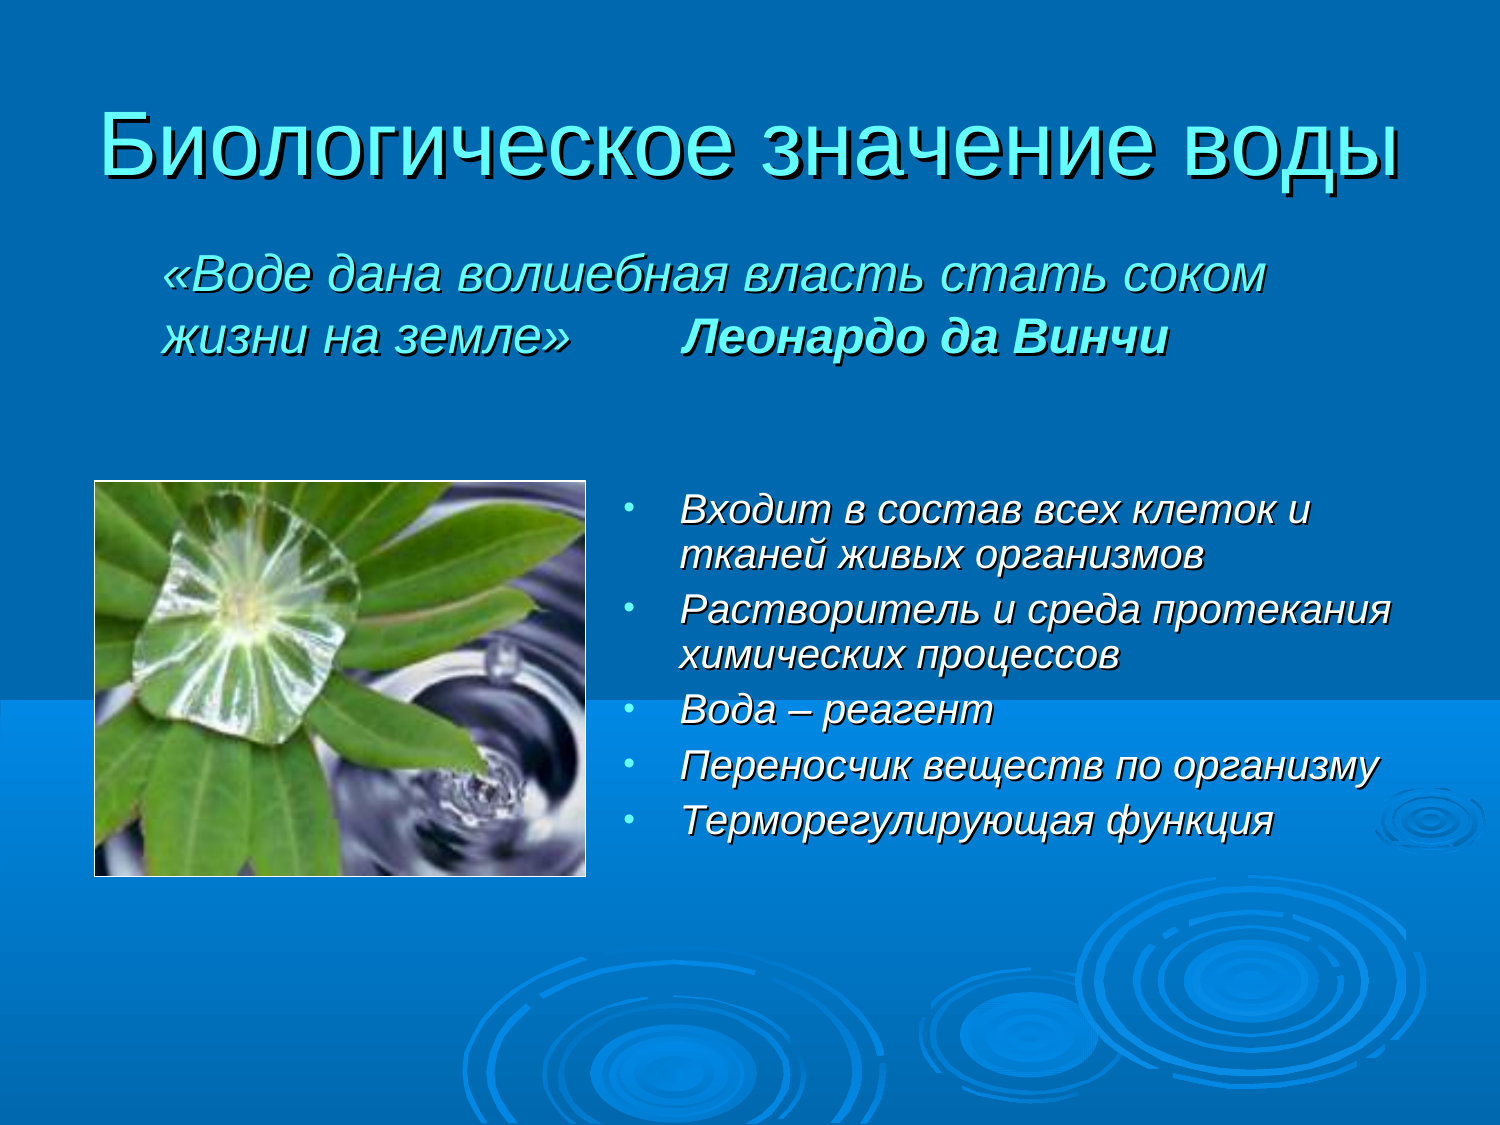

# Биологическое значение воды
«Воде дана волшебная власть стать соком жизни на земле» Леонардо да Винчи
Входит в состав всех клеток и тканей живых организмов
Растворитель и среда протекания химических процессов
Вода – реагент
Переносчик веществ по организму
Терморегулирующая функция